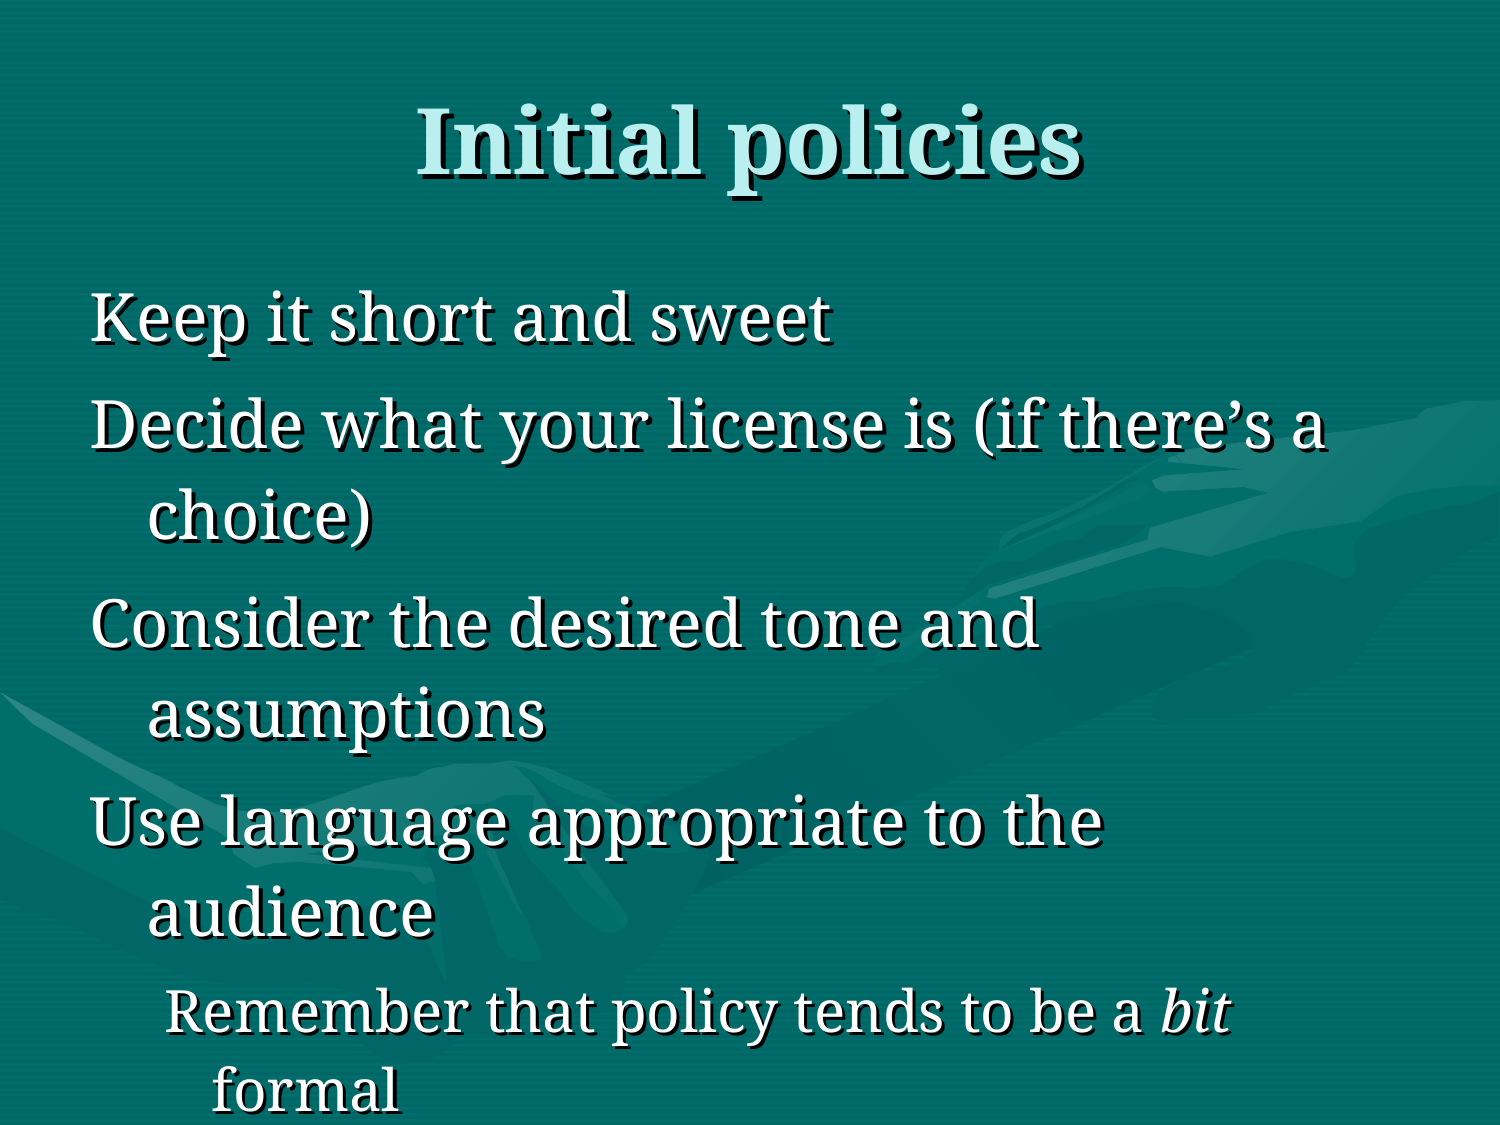

# Initial policies
Keep it short and sweet
Decide what your license is (if there’s a choice)
Consider the desired tone and assumptions
Use language appropriate to the audience
Remember that policy tends to be a bit formal
If you don’t have a certain policy, don’t write it
Wait until people finish arguing about it ;-)
Once you reach a consensus, write some more